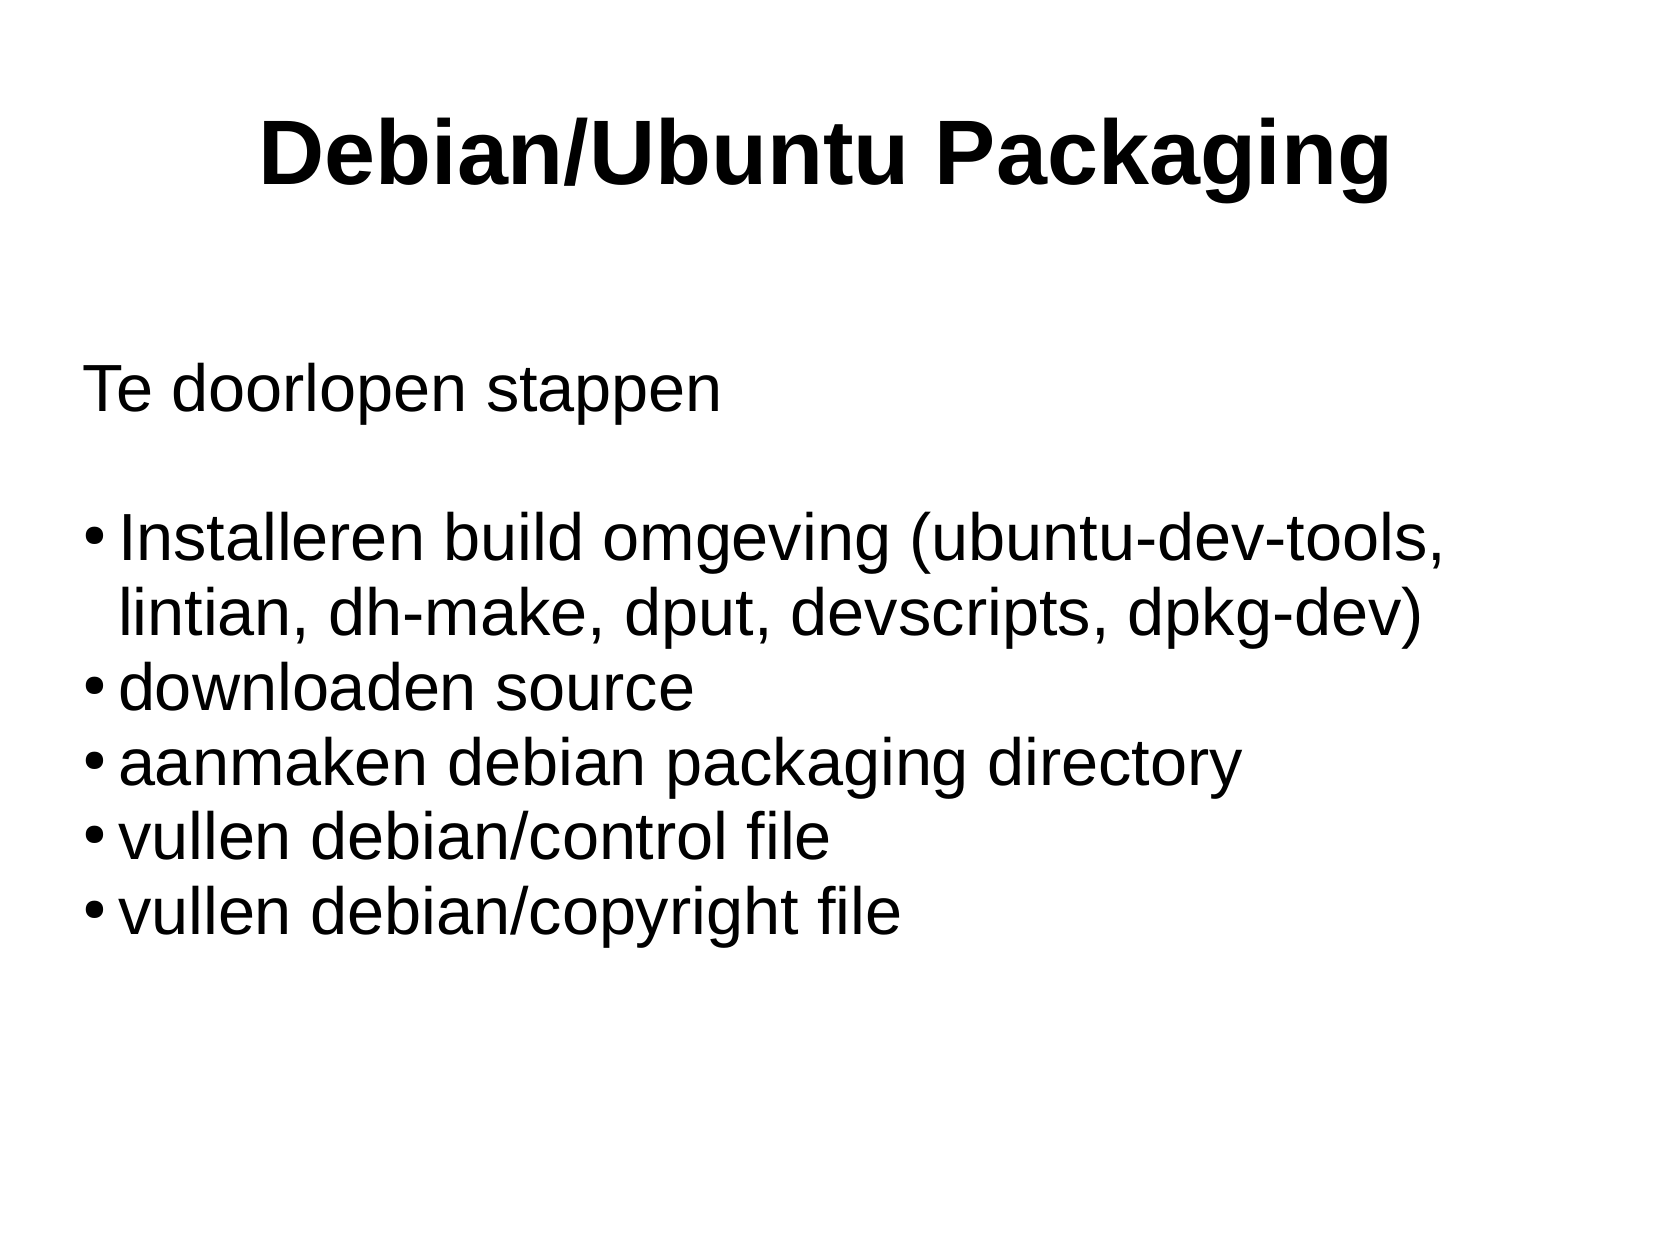

# Debian/Ubuntu Packaging
Te doorlopen stappen
Installeren build omgeving (ubuntu-dev-tools, lintian, dh-make, dput, devscripts, dpkg-dev)
downloaden source
aanmaken debian packaging directory
vullen debian/control file
vullen debian/copyright file